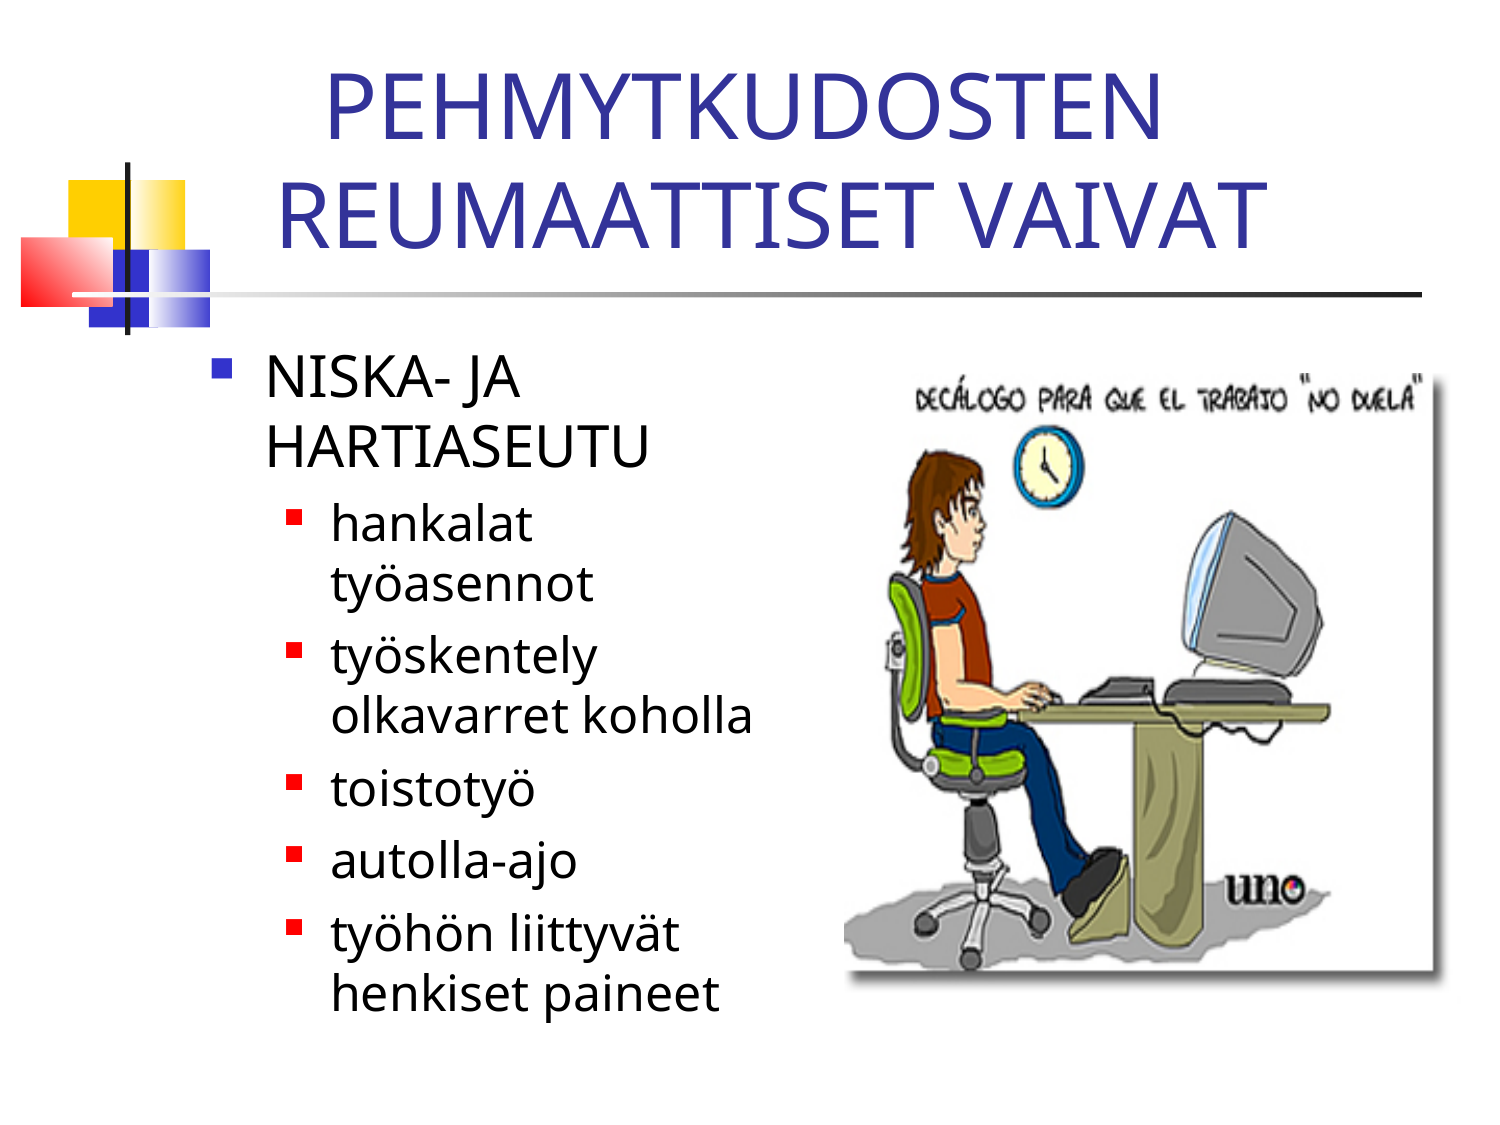

PEHMYTKUDOSTEN
 REUMAATTISET VAIVAT
NISKA- JA HARTIASEUTU
hankalat työasennot
työskentely olkavarret koholla
toistotyö
autolla-ajo
työhön liittyvät henkiset paineet